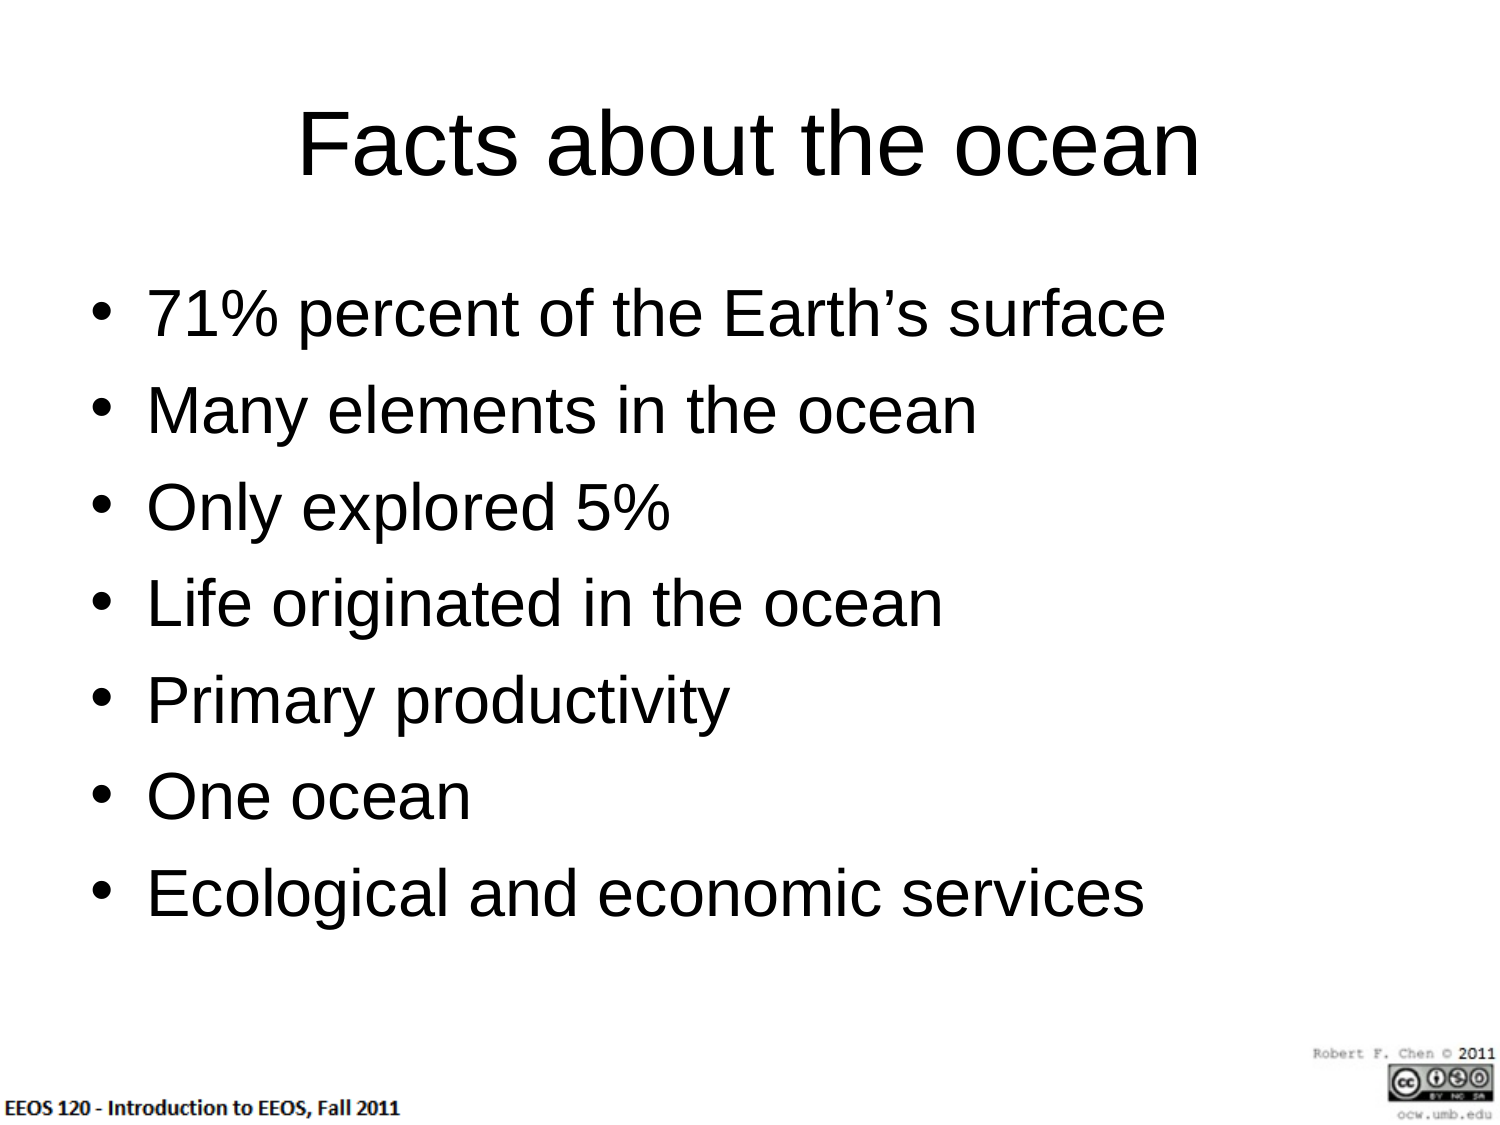

# Facts about the ocean
71% percent of the Earth’s surface
Many elements in the ocean
Only explored 5%
Life originated in the ocean
Primary productivity
One ocean
Ecological and economic services